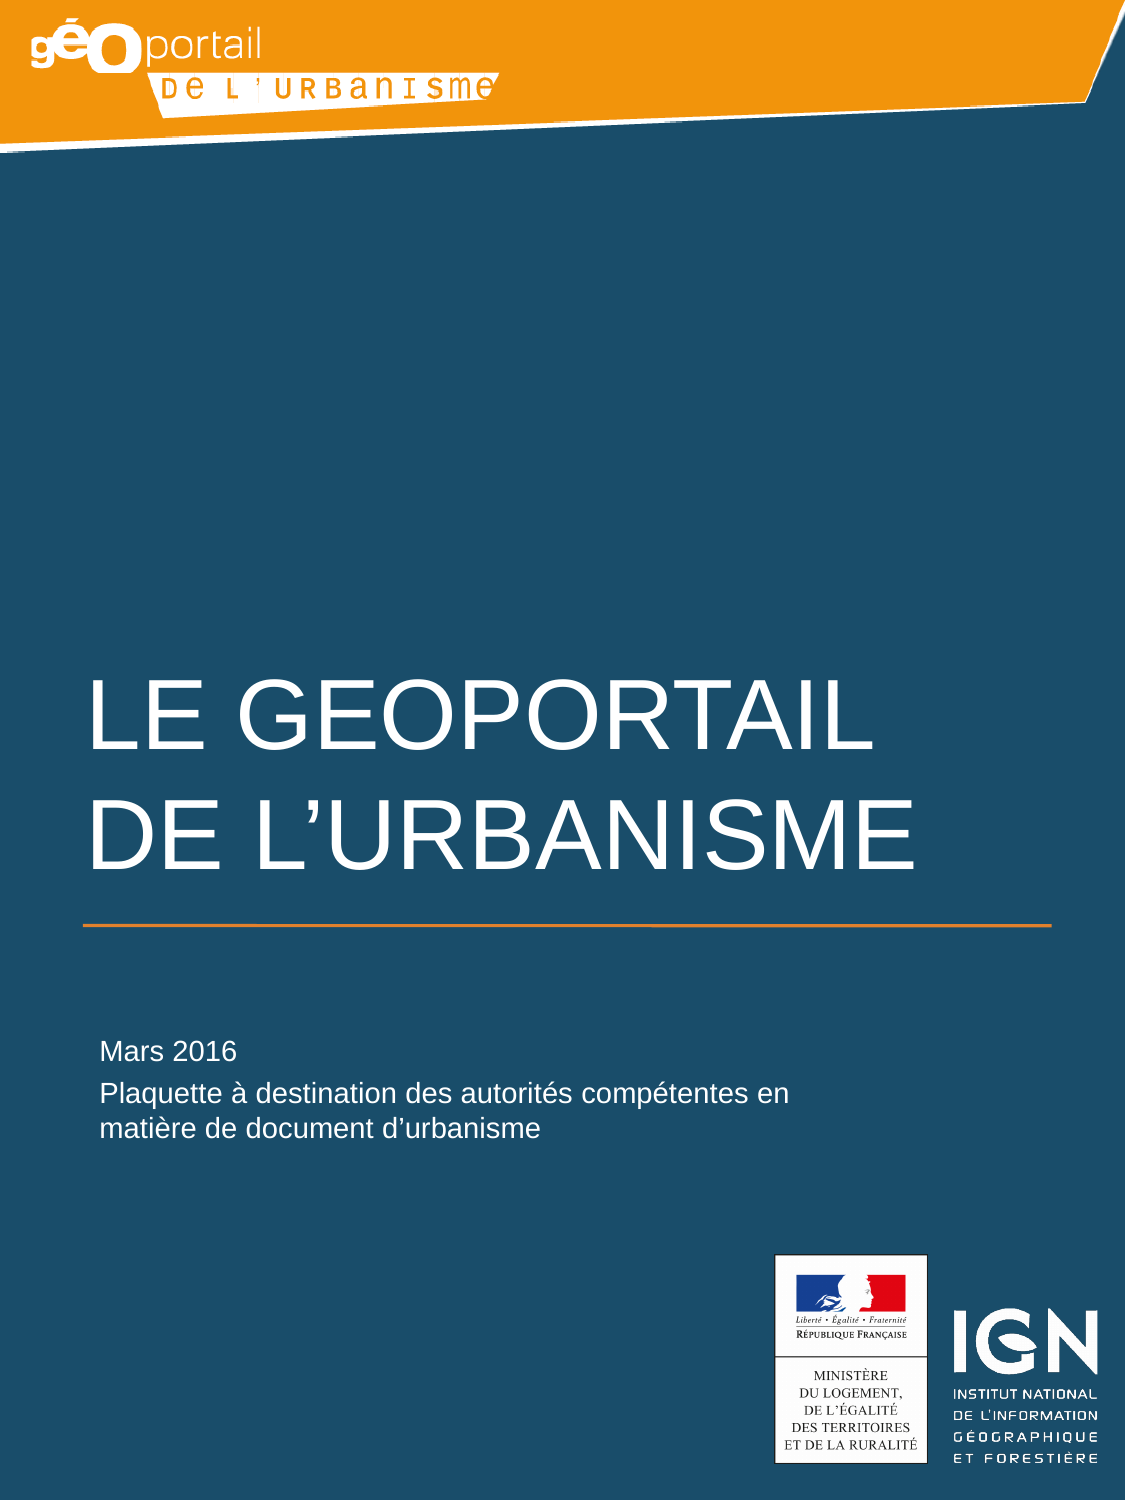

# LE GEOPORTAIL DE L’URBANISME
Mars 2016
Plaquette à destination des autorités compétentes en matière de document d’urbanisme